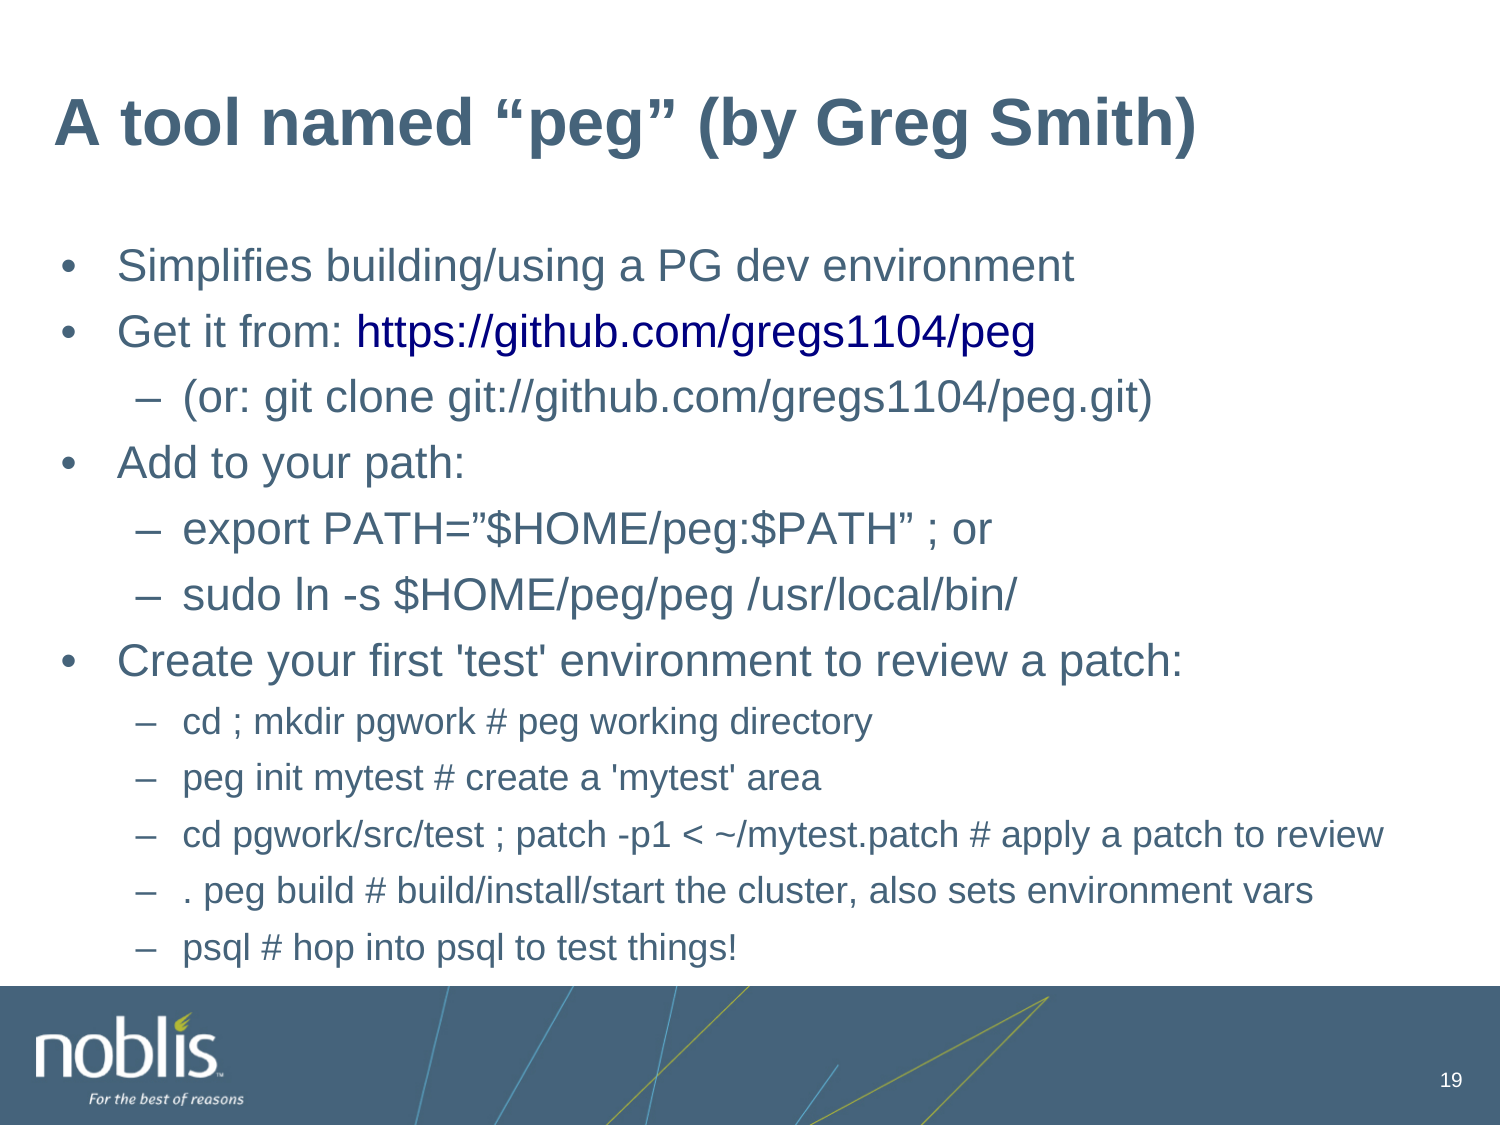

# A tool named “peg” (by Greg Smith)
Simplifies building/using a PG dev environment
Get it from: https://github.com/gregs1104/peg
(or: git clone git://github.com/gregs1104/peg.git)
Add to your path:
export PATH=”$HOME/peg:$PATH” ; or
sudo ln -s $HOME/peg/peg /usr/local/bin/
Create your first 'test' environment to review a patch:
cd ; mkdir pgwork # peg working directory
peg init mytest # create a 'mytest' area
cd pgwork/src/test ; patch -p1 < ~/mytest.patch # apply a patch to review
. peg build # build/install/start the cluster, also sets environment vars
psql # hop into psql to test things!